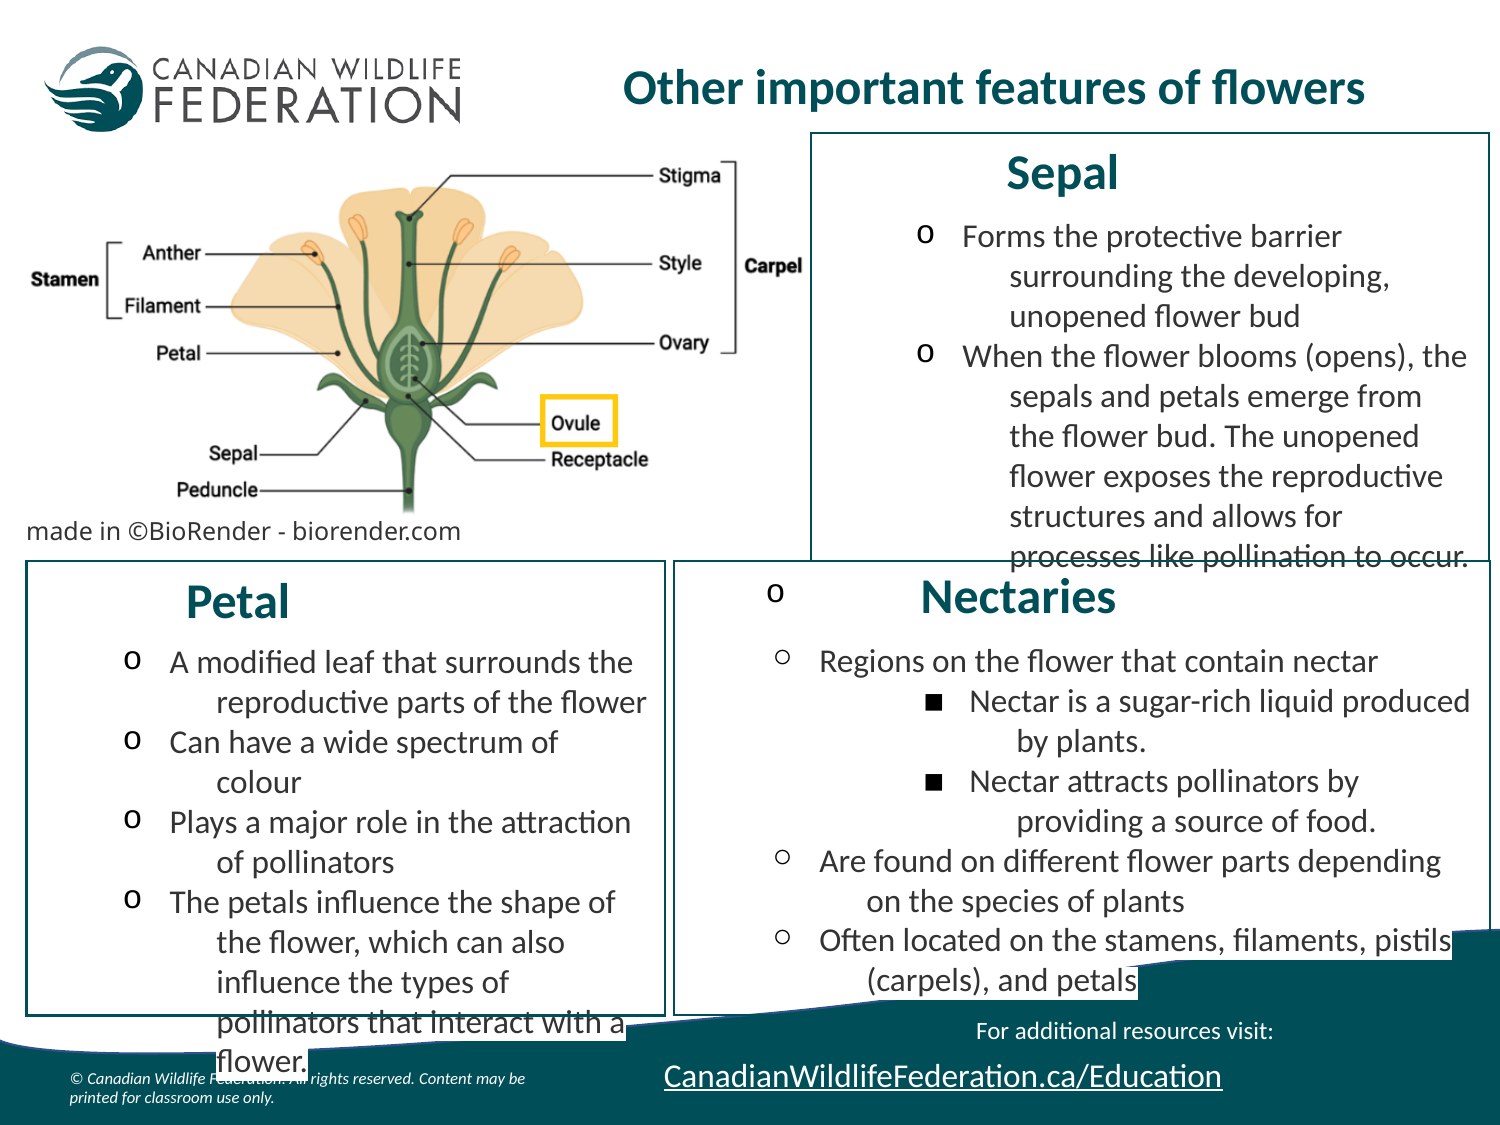

Other important features of flowers
Sepal
Forms the protective barrier surrounding the developing, unopened flower bud
When the flower blooms (opens), the sepals and petals emerge from the flower bud. The unopened flower exposes the reproductive structures and allows for processes like pollination to occur.
made in ©BioRender - biorender.com
Nectaries
Petal
Regions on the flower that contain nectar
Nectar is a sugar-rich liquid produced by plants.
Nectar attracts pollinators by providing a source of food.
Are found on different flower parts depending on the species of plants
Often located on the stamens, filaments, pistils (carpels), and petals
A modified leaf that surrounds the reproductive parts of the flower
Can have a wide spectrum of colour
Plays a major role in the attraction of pollinators
The petals influence the shape of the flower, which can also influence the types of pollinators that interact with a flower.
For additional resources visit:
CanadianWildlifeFederation.ca/Education
© Canadian Wildlife Federation. All rights reserved. Content may be printed for classroom use only.